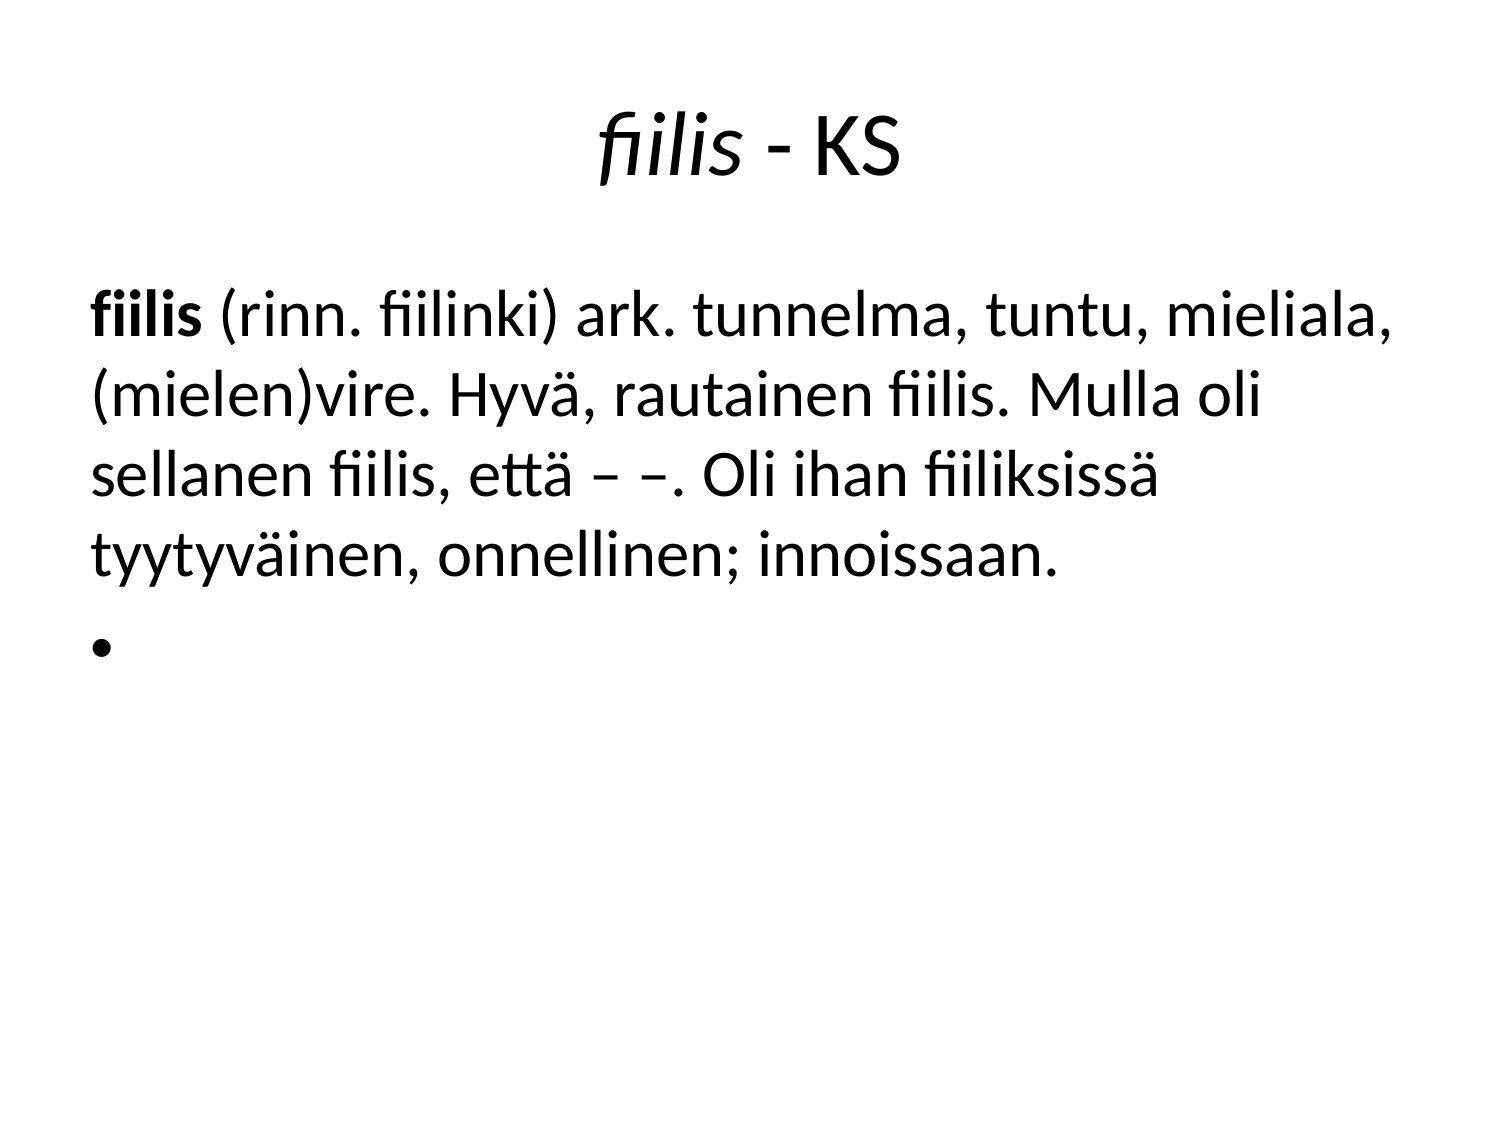

# fiilis - KS
fiilis (rinn. fiilinki) ark. tunnelma, tuntu, mieliala, (mielen)vire. Hyvä, rautainen fiilis. Mulla oli sellanen fiilis, että – –. Oli ihan fiiliksissä tyytyväinen, onnellinen; innoissaan.